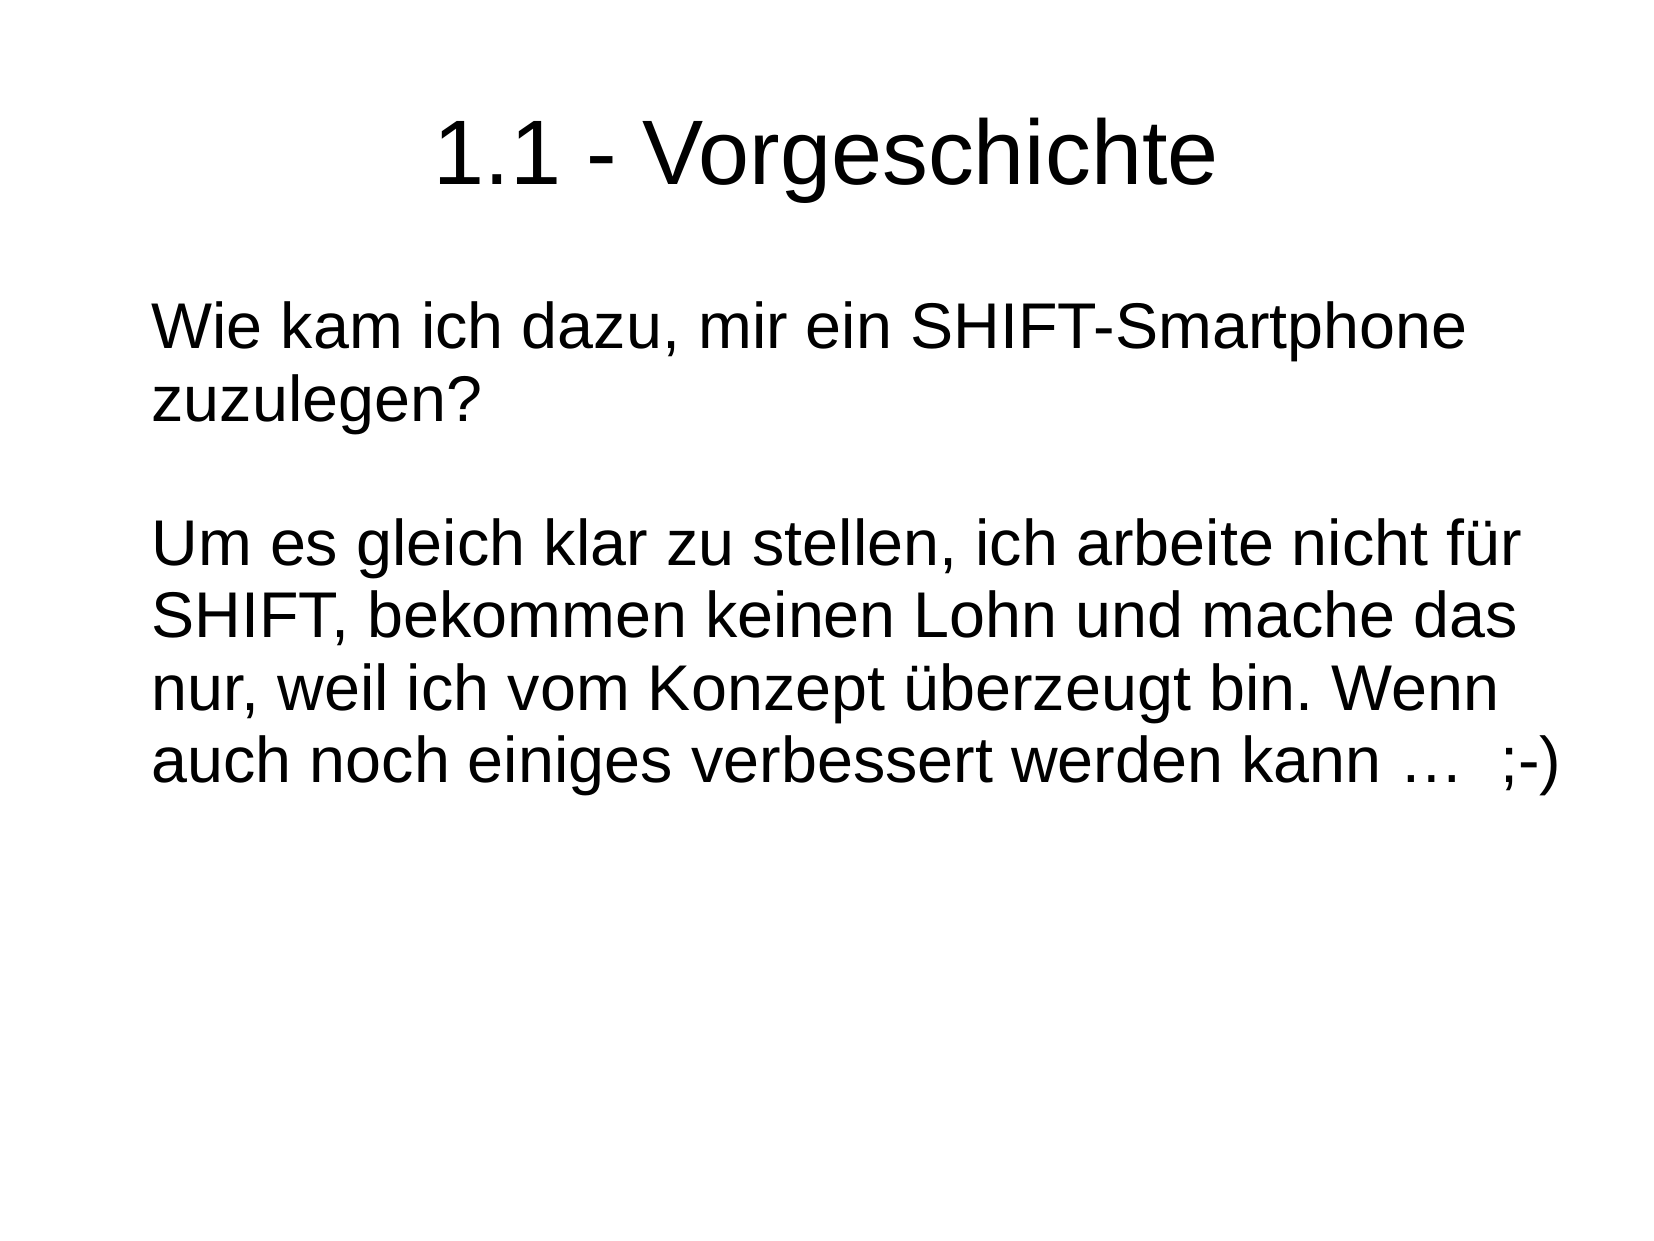

# 1.1 - Vorgeschichte
Wie kam ich dazu, mir ein SHIFT-Smartphone zuzulegen?
Um es gleich klar zu stellen, ich arbeite nicht für SHIFT, bekommen keinen Lohn und mache das nur, weil ich vom Konzept überzeugt bin. Wenn auch noch einiges verbessert werden kann … ;-)